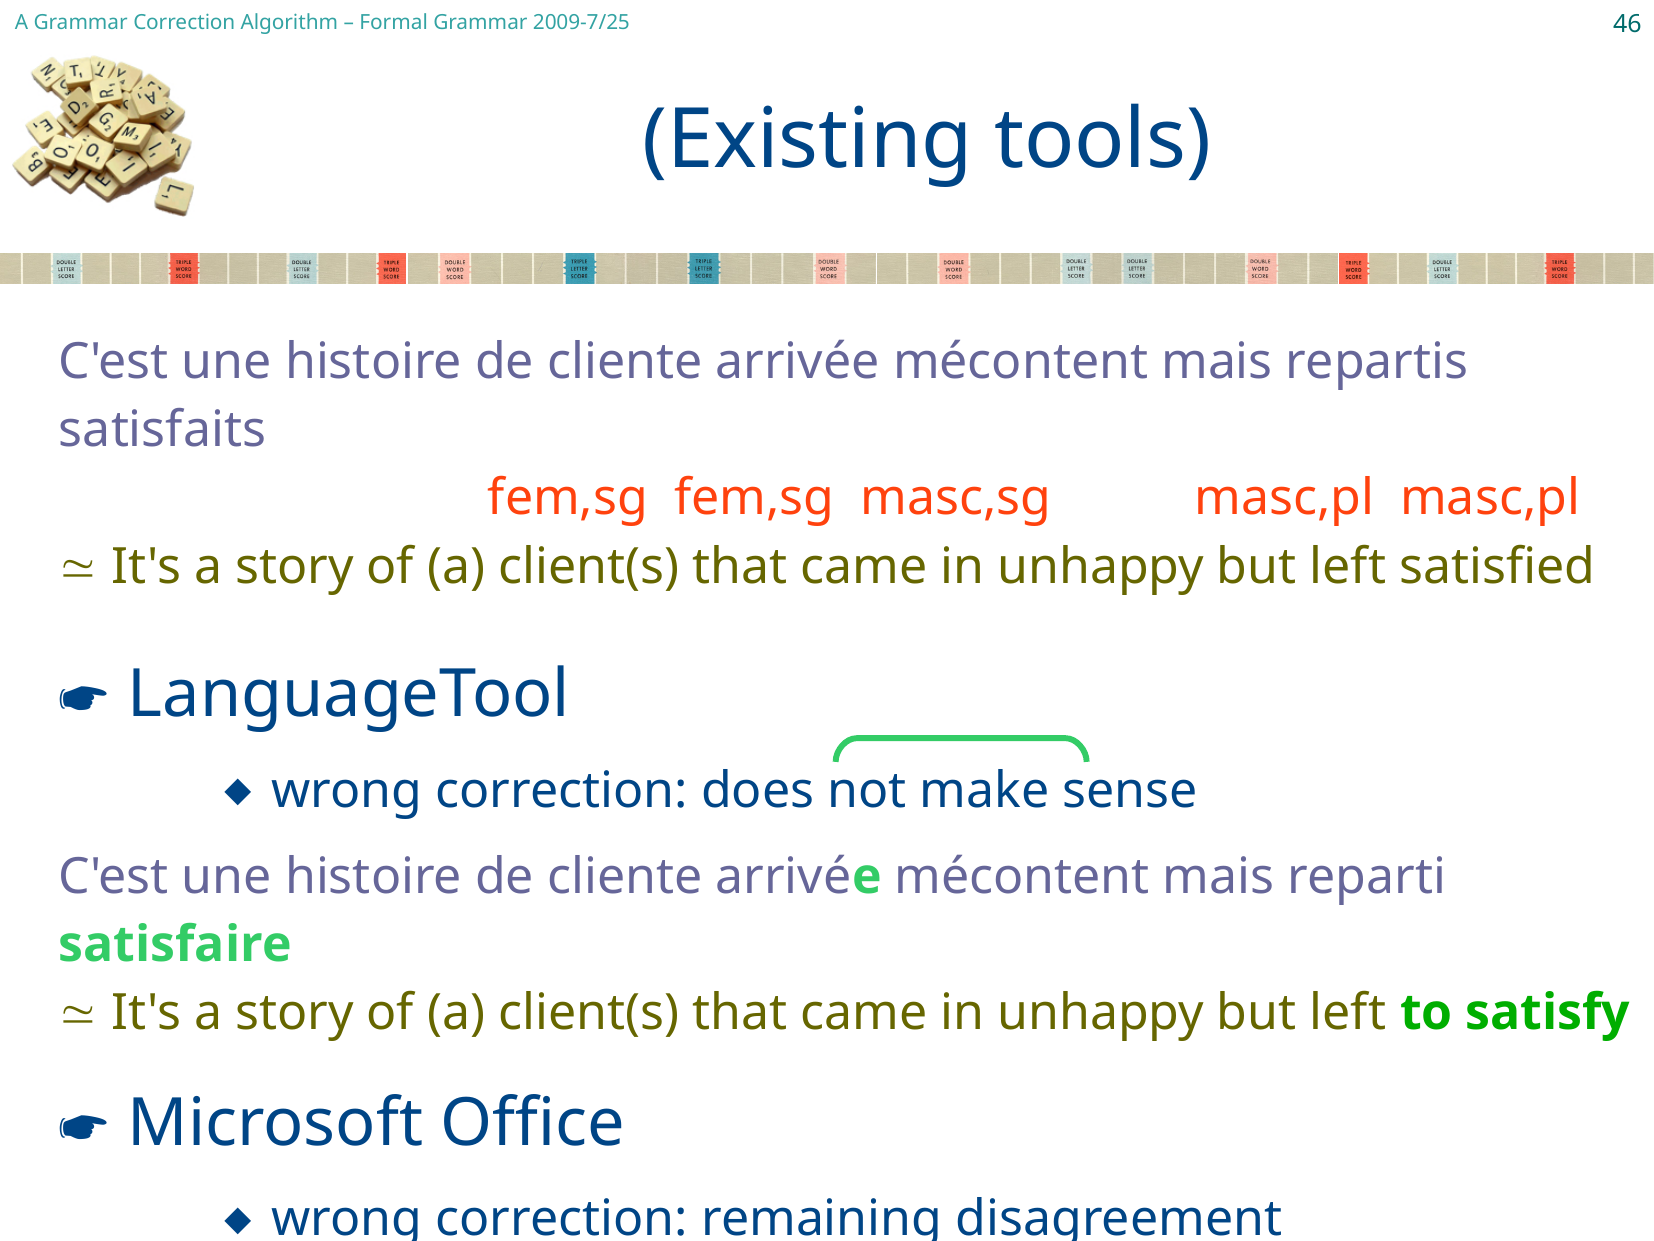

46
# (Existing tools)
C'est une histoire de cliente arrivée mécontent mais repartis satisfaits
 fem,sg fem,sg masc,sg masc,pl masc,pl
≃ It's a story of (a) client(s) that came in unhappy but left satisfied
☛ LanguageTool
wrong correction: does not make sense
C'est une histoire de cliente arrivée mécontent mais reparti satisfaire
≃ It's a story of (a) client(s) that came in unhappy but left to satisfy
☛ Microsoft Office
wrong correction: remaining disagreement
C'est une histoire de cliente arrivée mécontente mais repartis satisfaits
 fem,sg fem,sg fem,sg masc,pl masc,pl